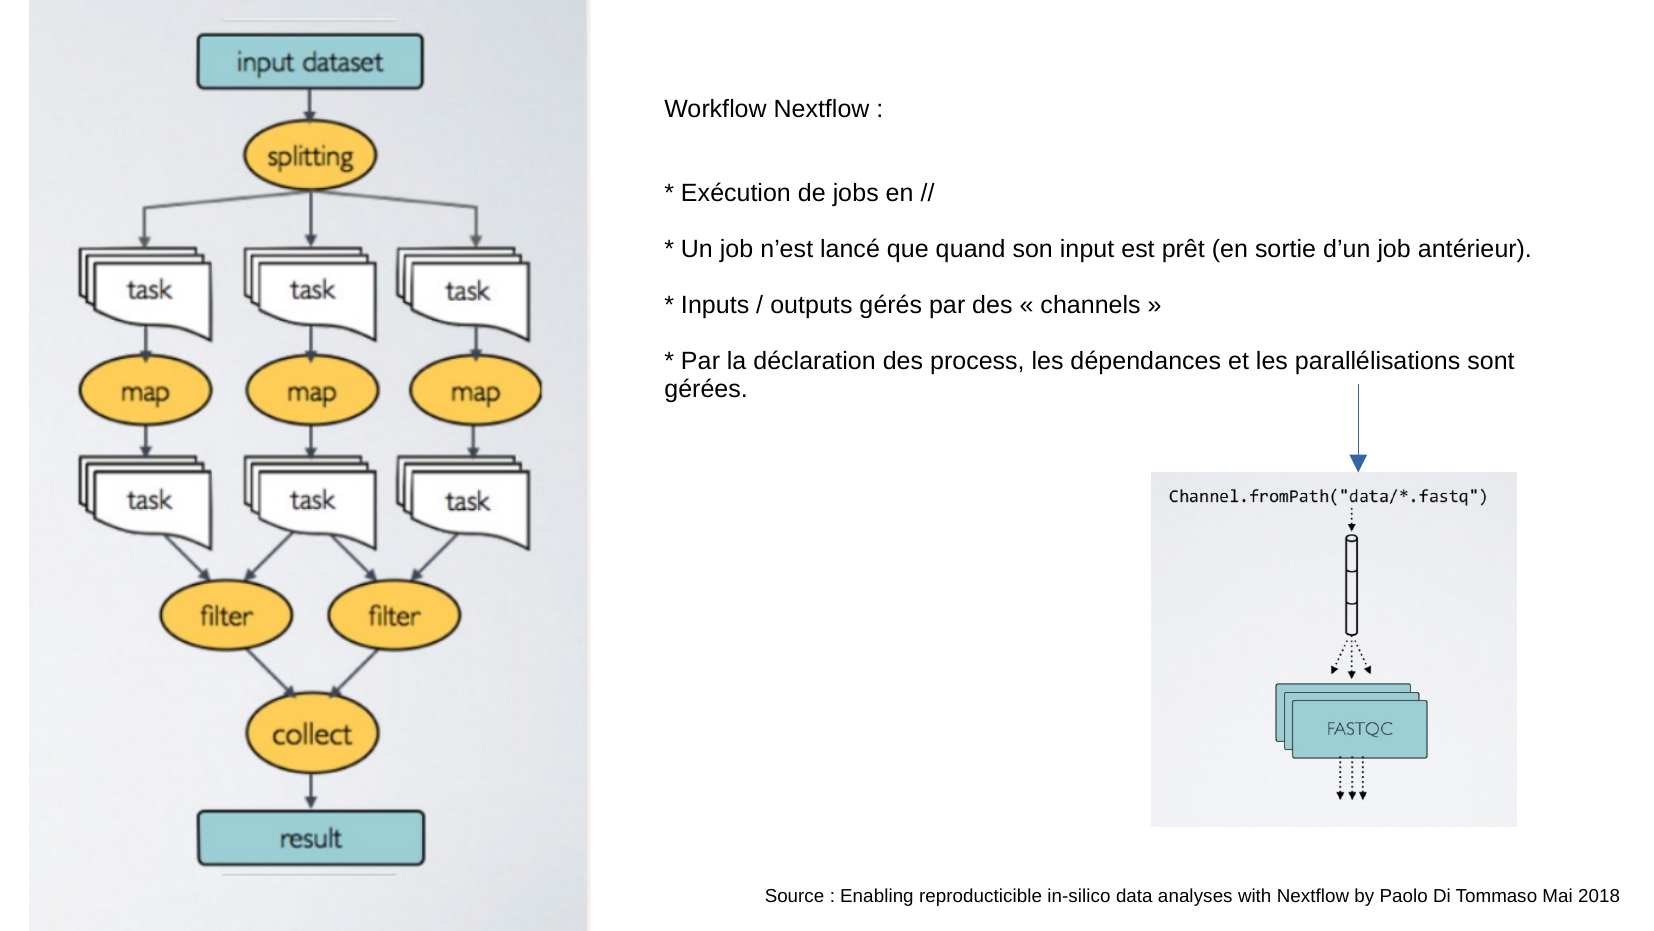

Workflow Nextflow :
* Exécution de jobs en //
* Un job n’est lancé que quand son input est prêt (en sortie d’un job antérieur).
* Inputs / outputs gérés par des « channels »
* Par la déclaration des process, les dépendances et les parallélisations sont gérées.
Source : Enabling reproducticible in-silico data analyses with Nextflow by Paolo Di Tommaso Mai 2018